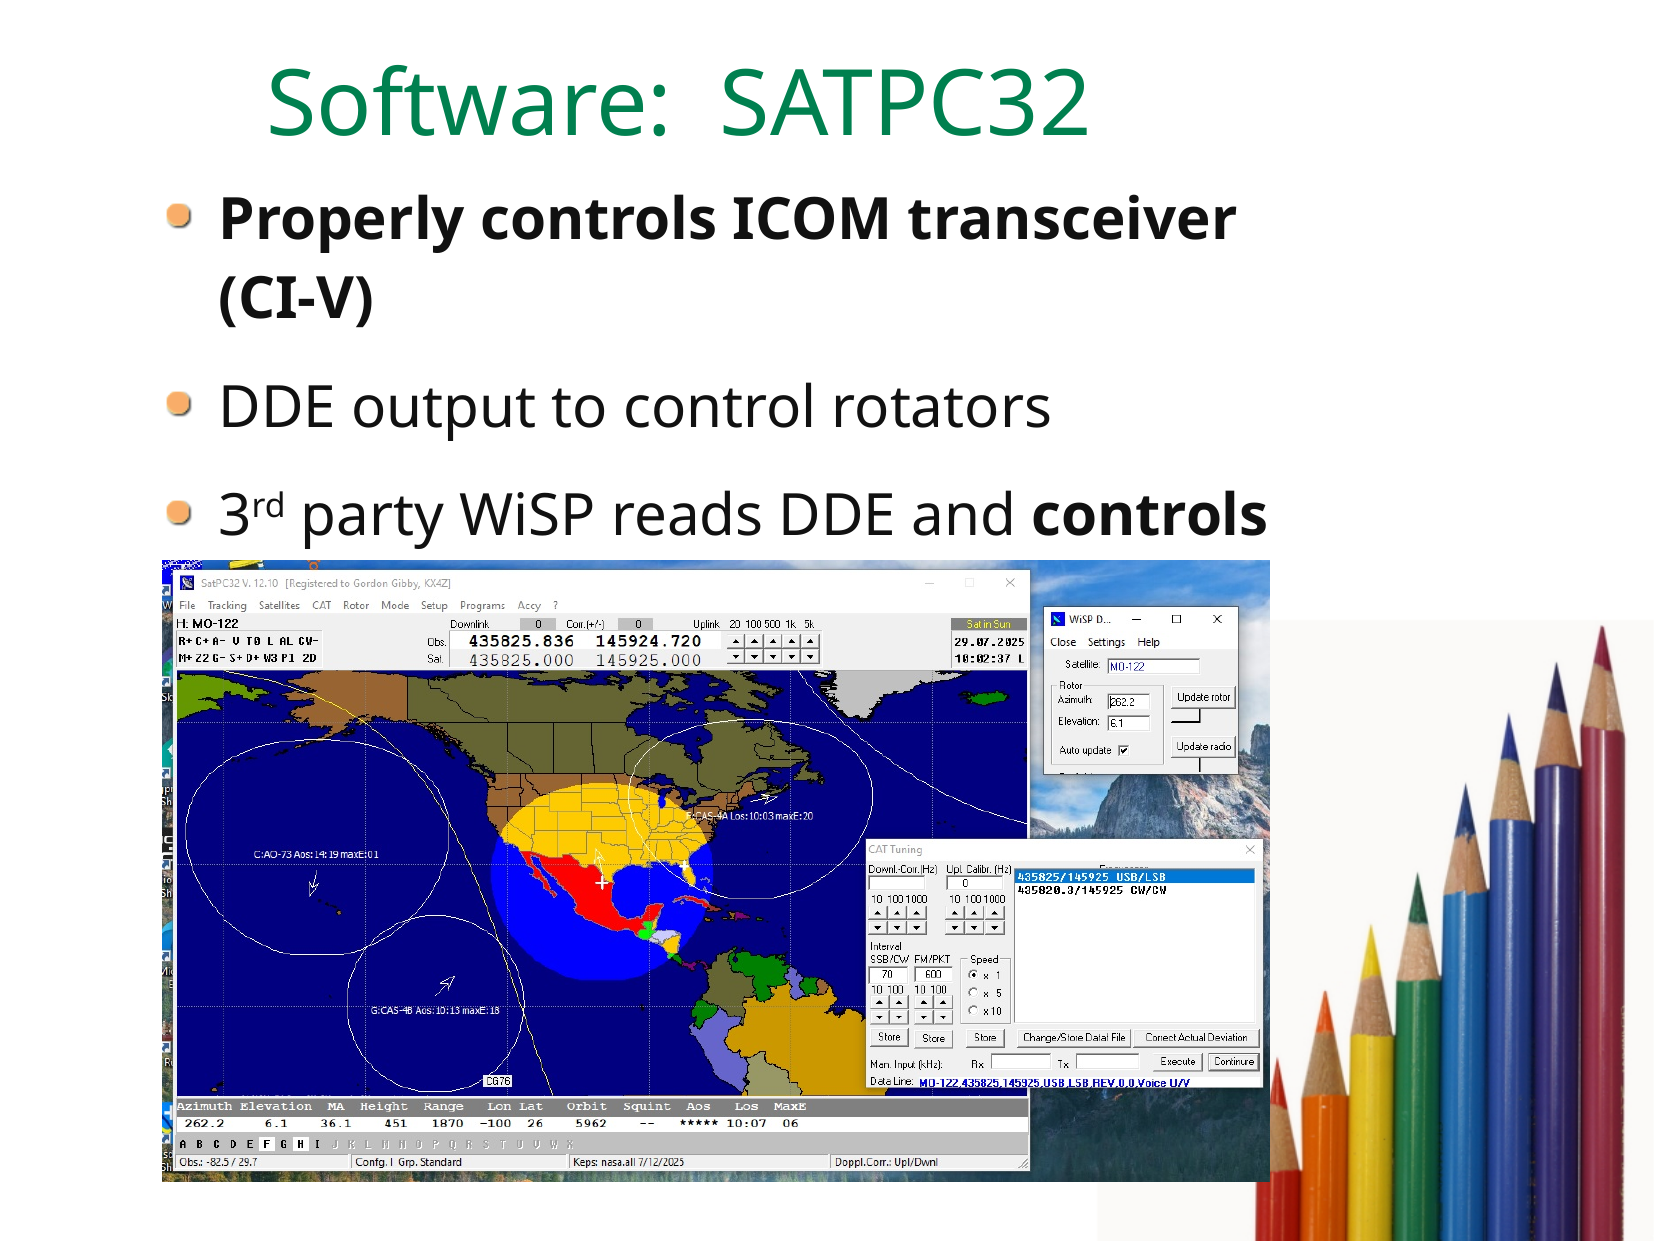

# Software: SATPC32
Properly controls ICOM transceiver (CI-V)
DDE output to control rotators
3rd party WiSP reads DDE and controls Yaesu-type rotators